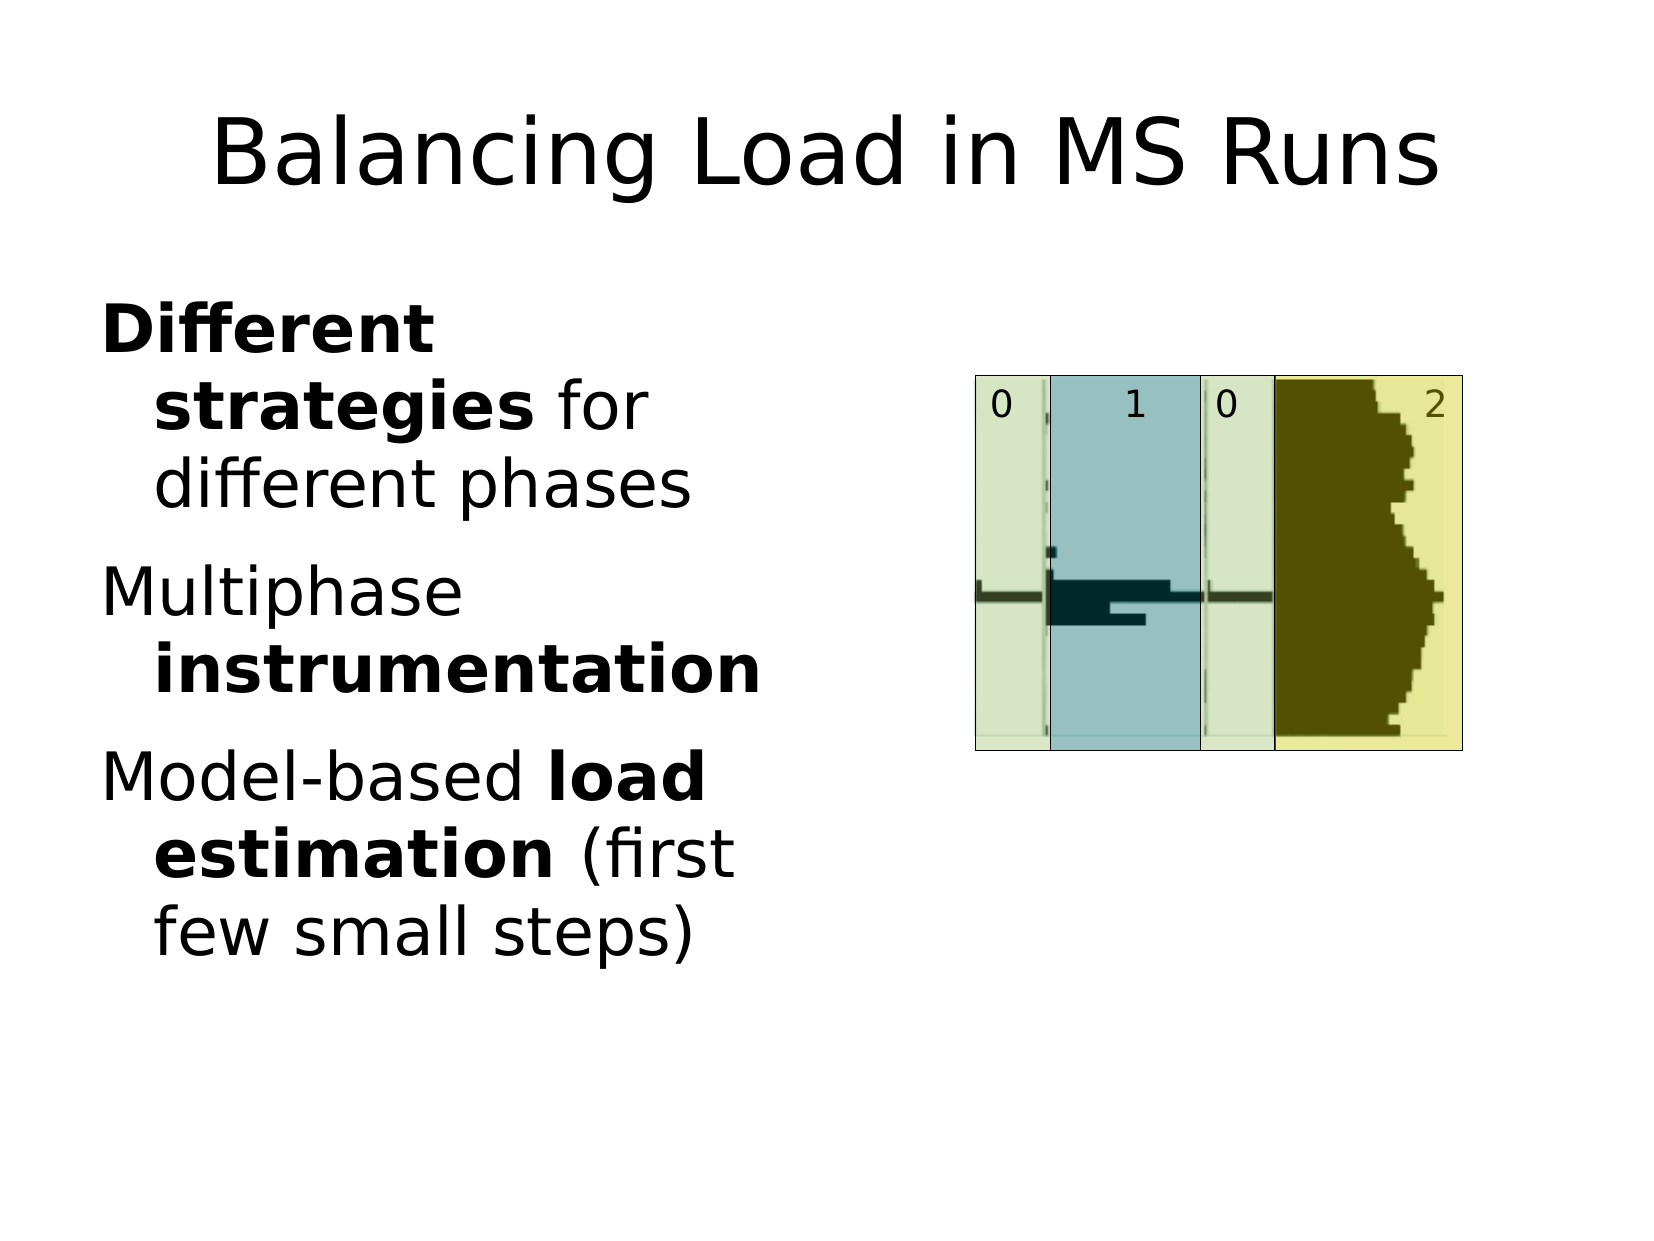

# Balancing Load in MS Runs
Different strategies for different phases
Multiphase instrumentation
Model-based load estimation (first few small steps)
0
1
0
2